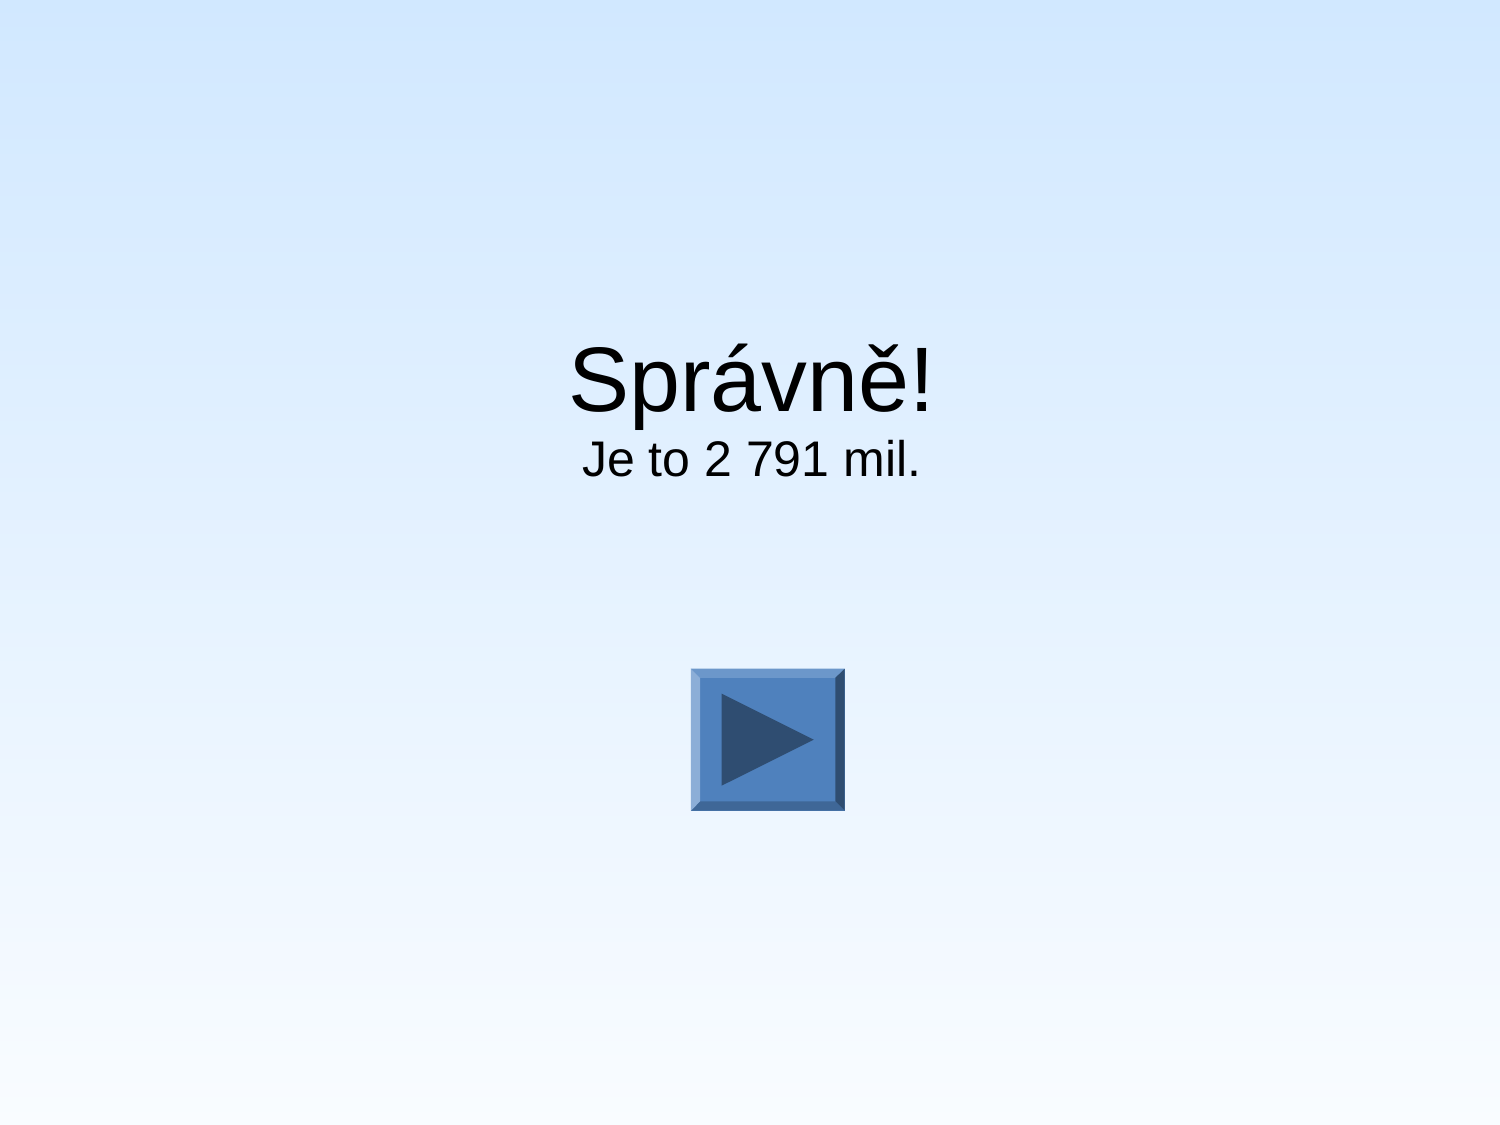

# Správně! Je to 2 791 mil.